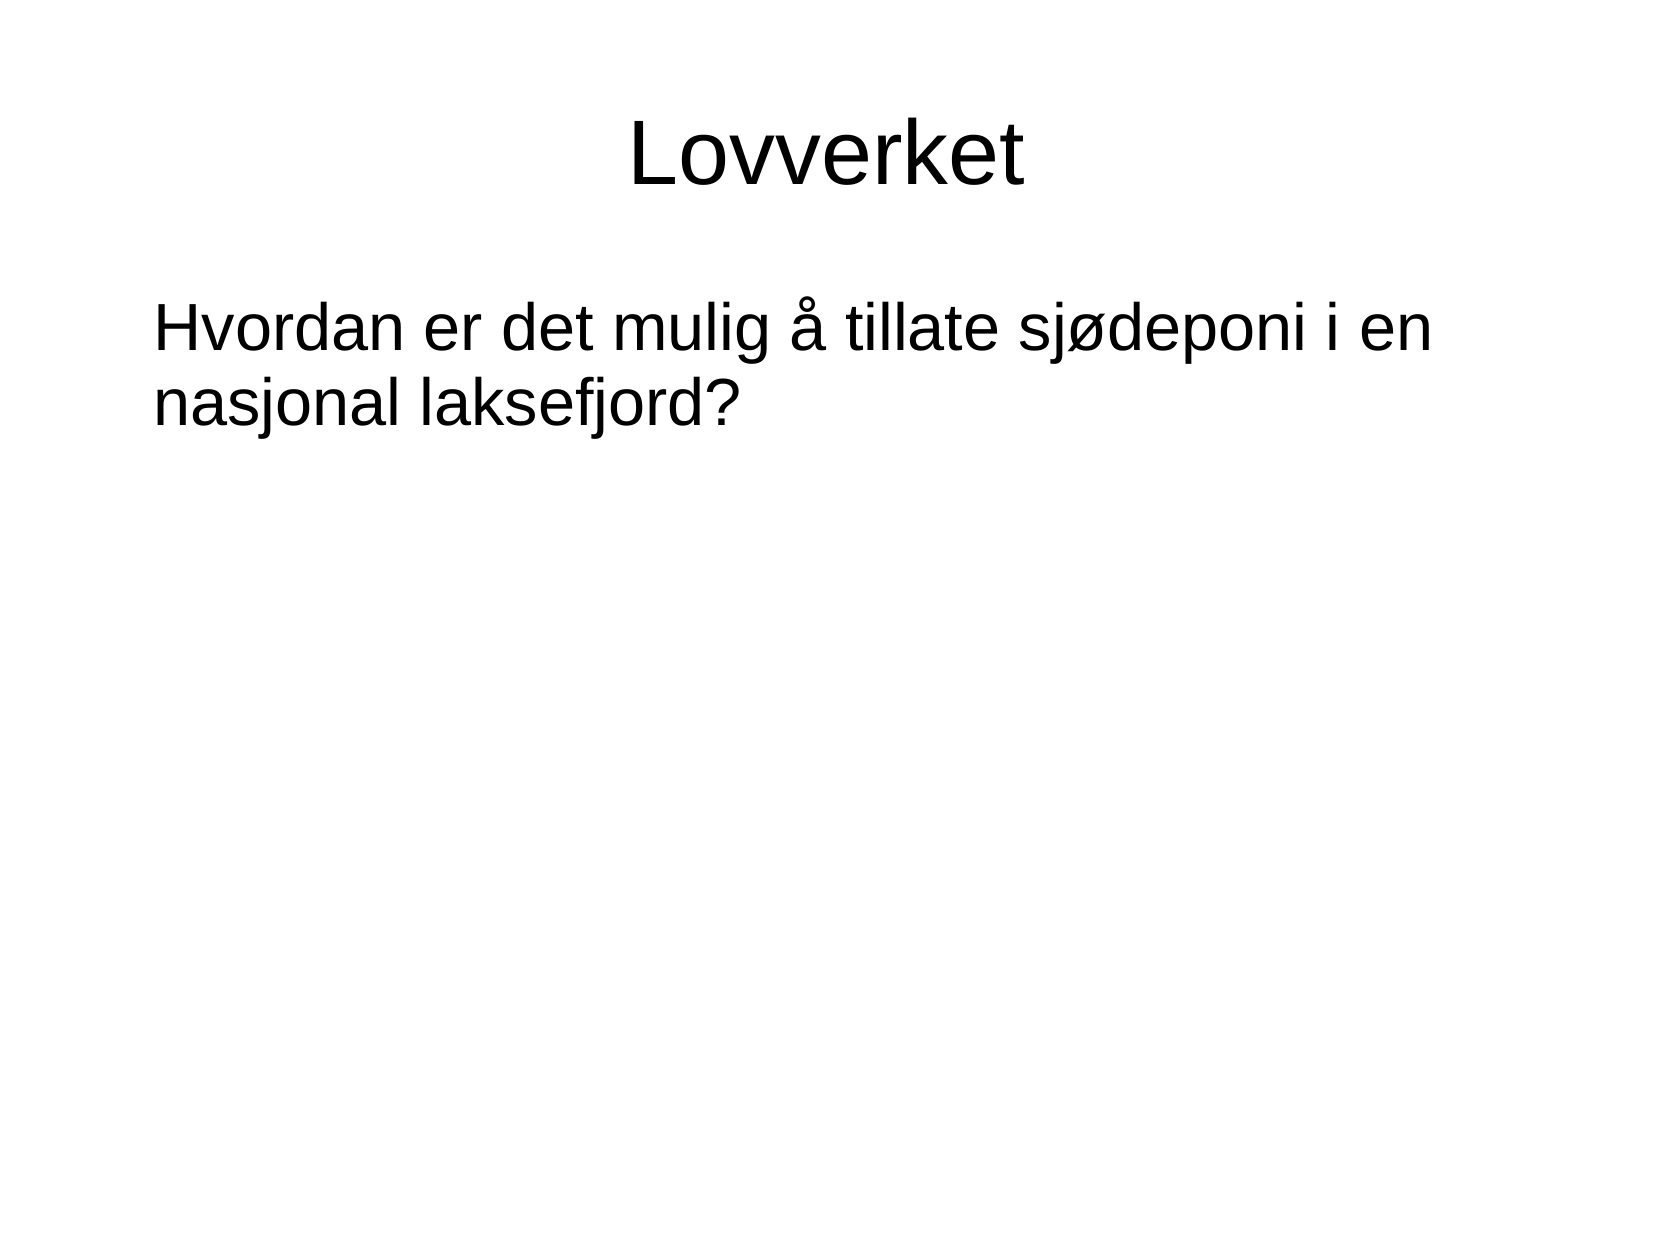

# Lovverket
Hvordan er det mulig å tillate sjødeponi i en nasjonal laksefjord?